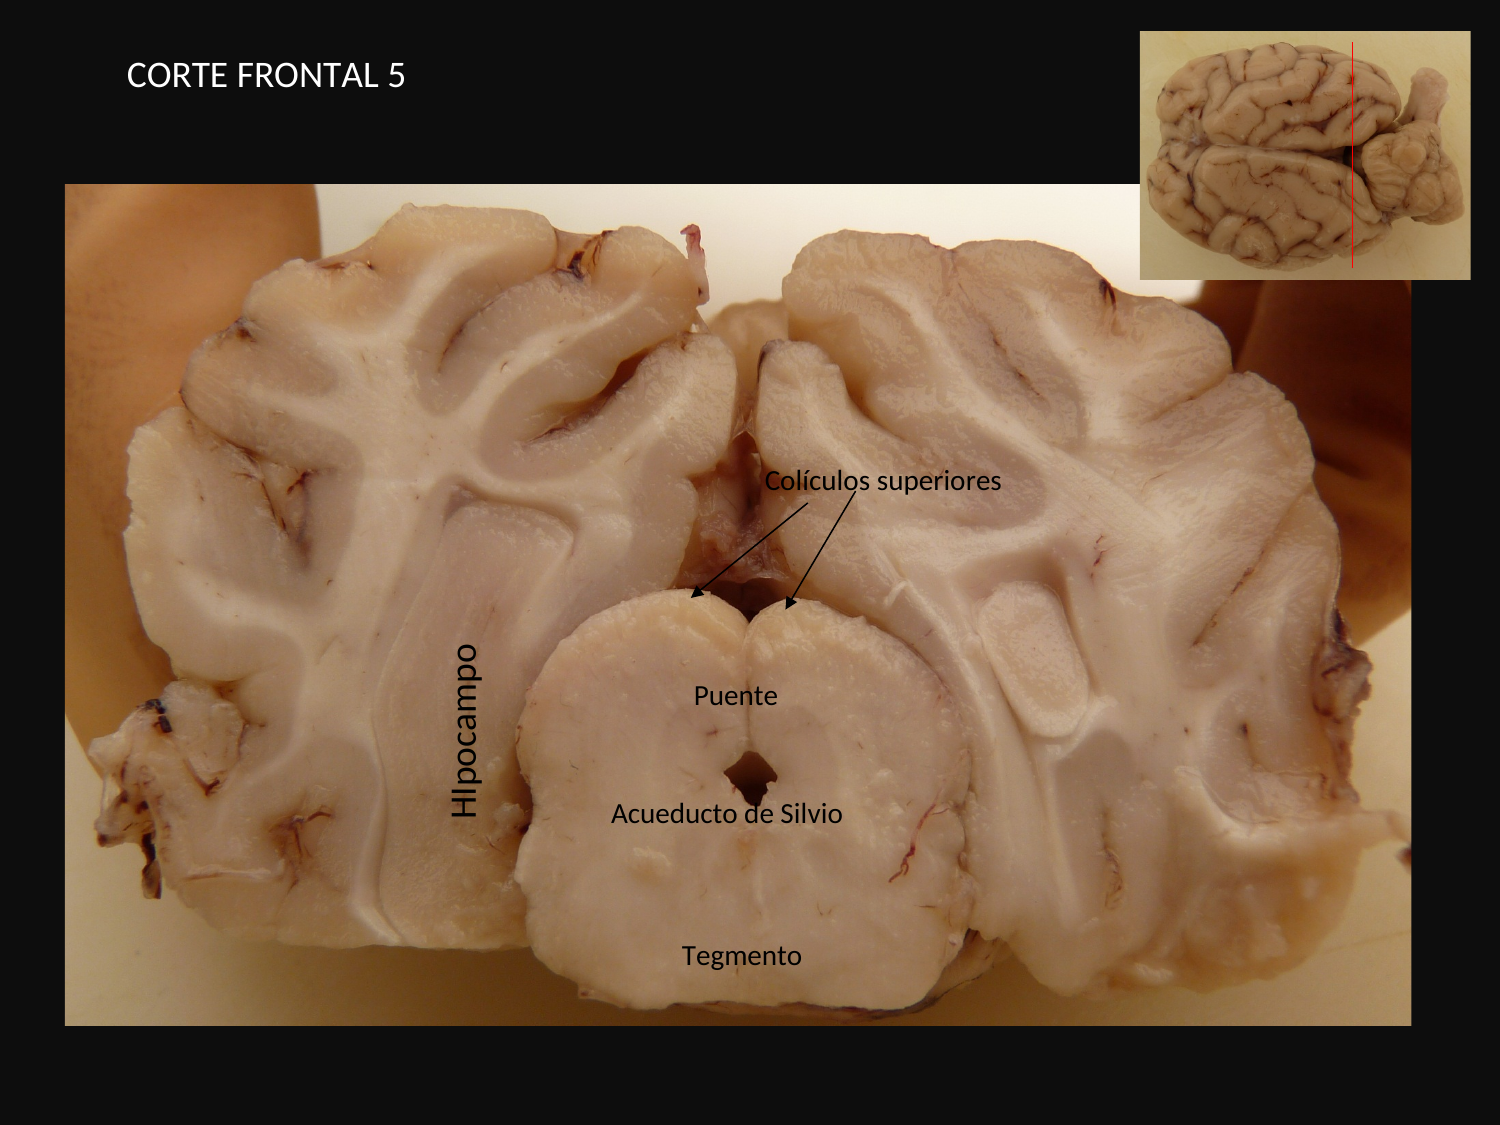

CORTE FRONTAL 5
Colículos superiores
HIpocampo
Puente
Acueducto de Silvio
Tegmento